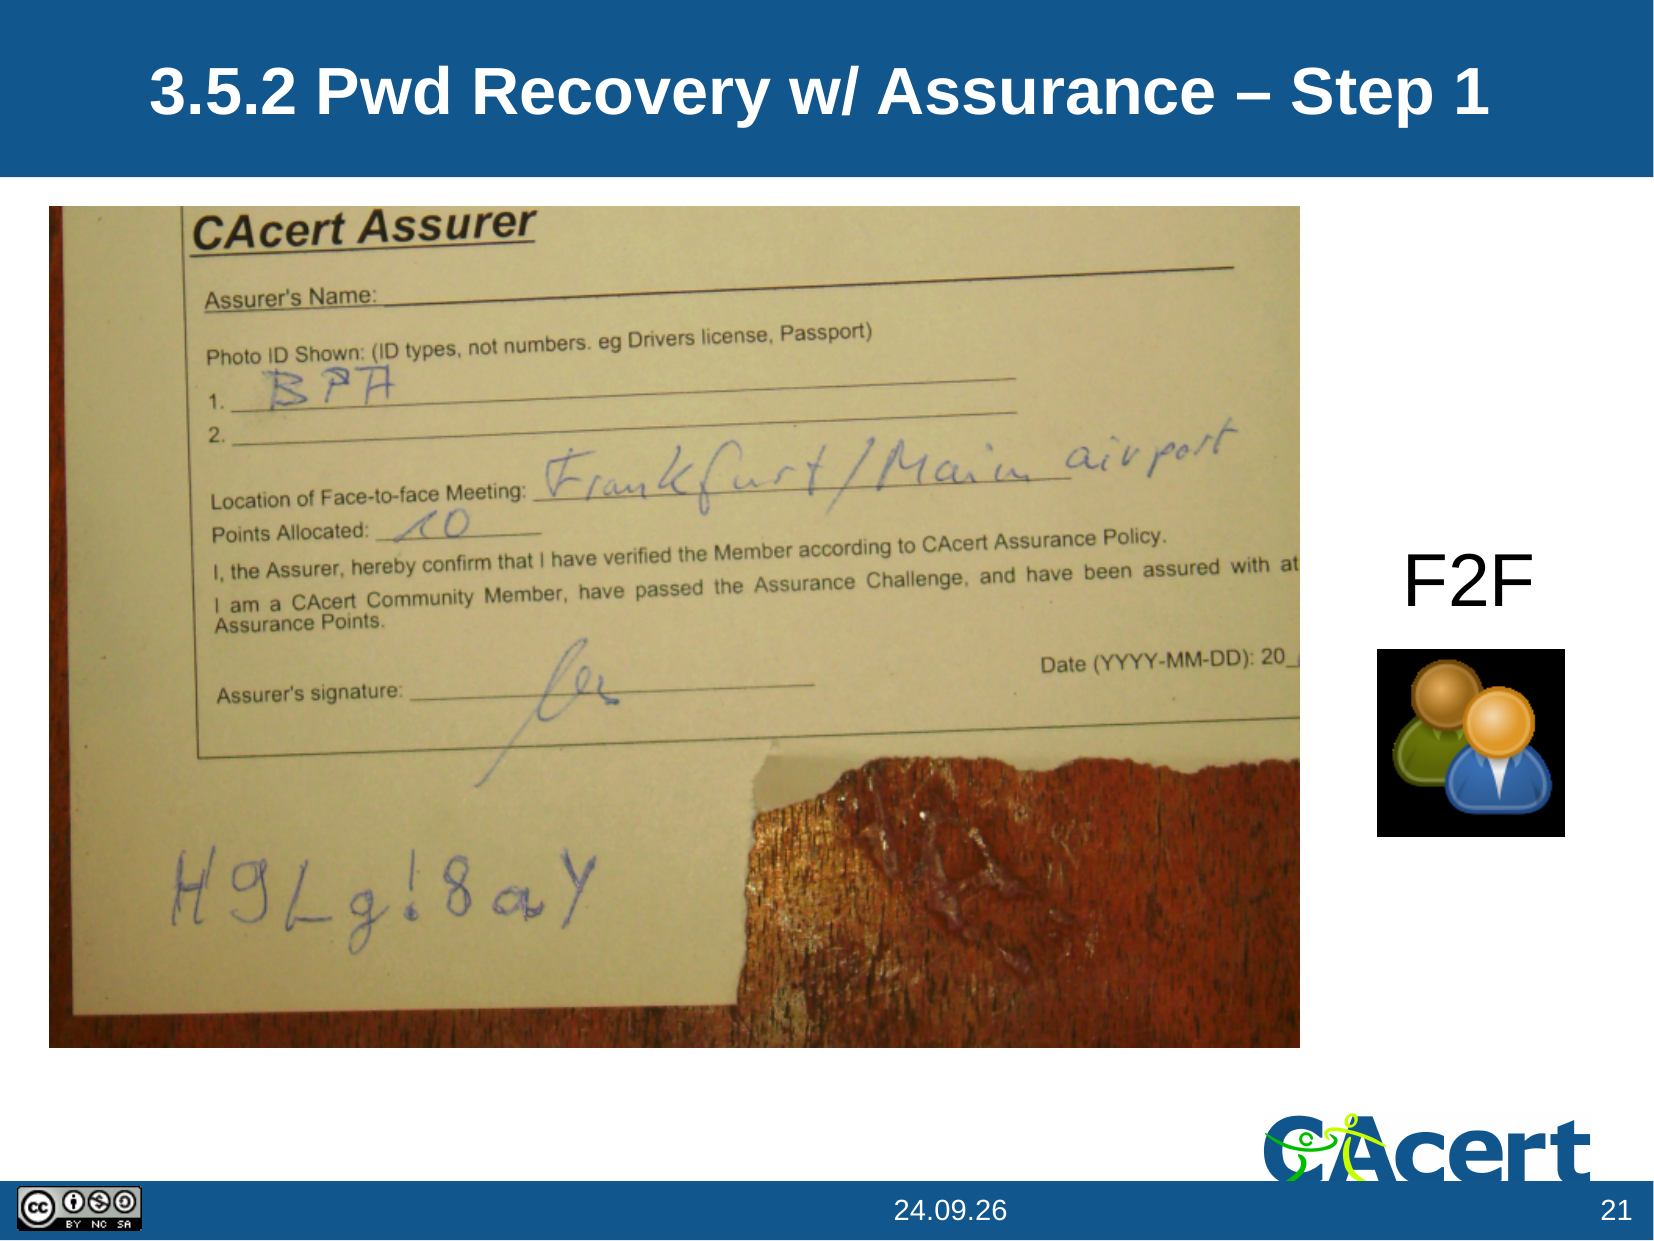

# 3.5.2 Pwd Recovery w/ Assurance – Step 1
F2F